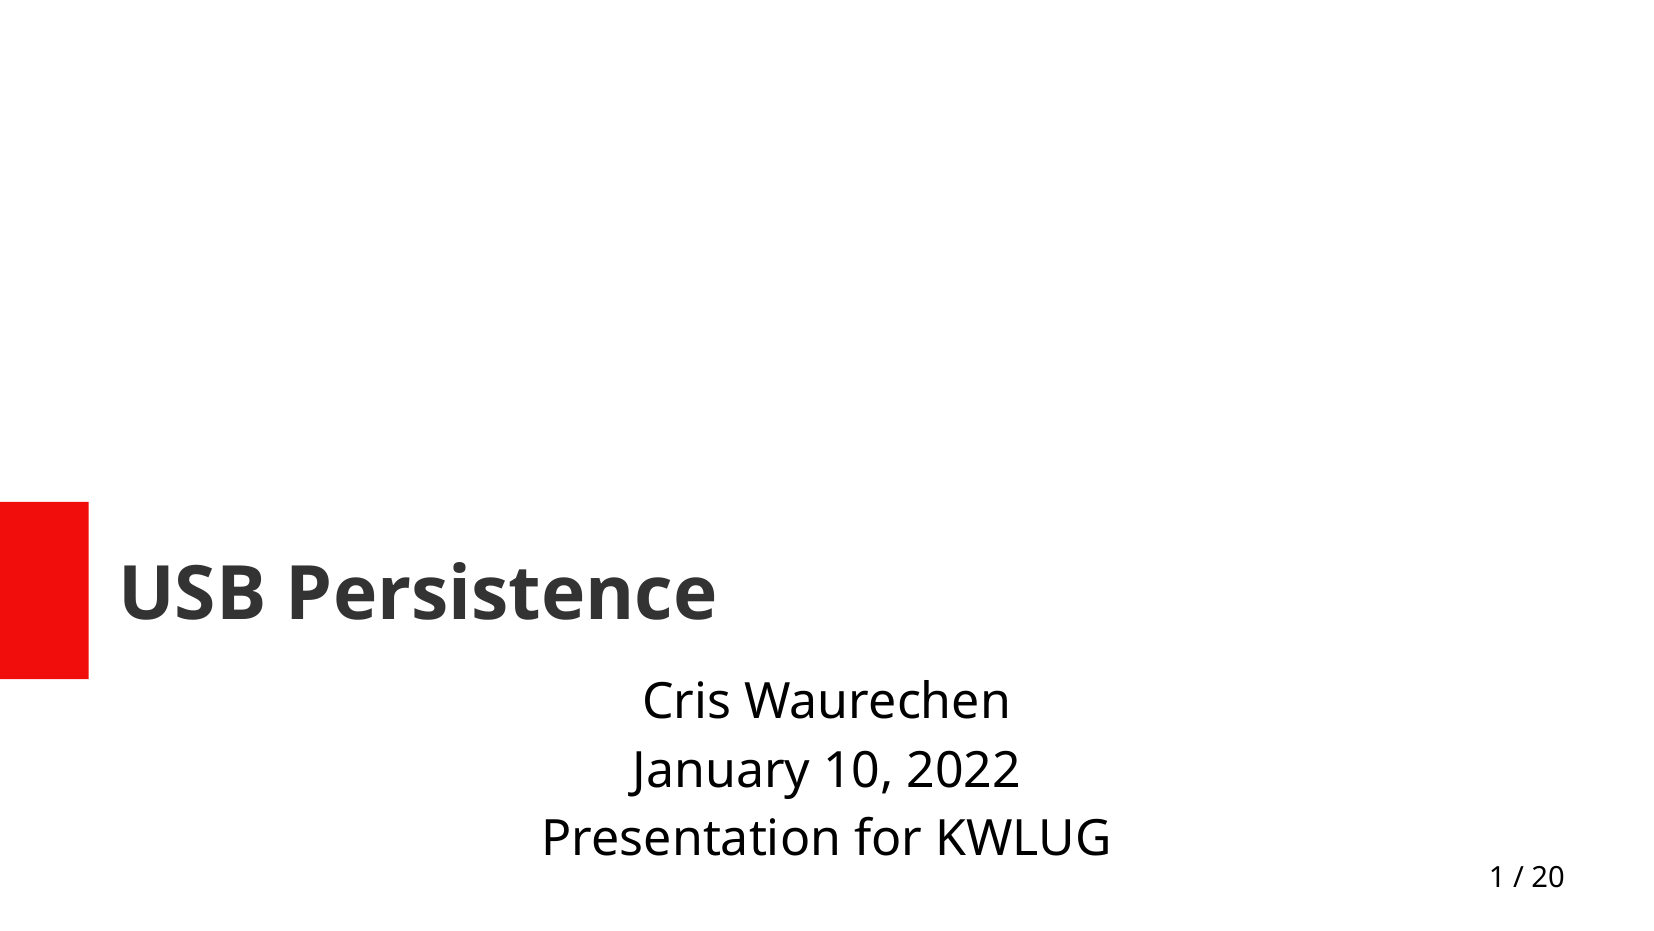

# USB Persistence
Cris Waurechen
January 10, 2022
Presentation for KWLUG
1